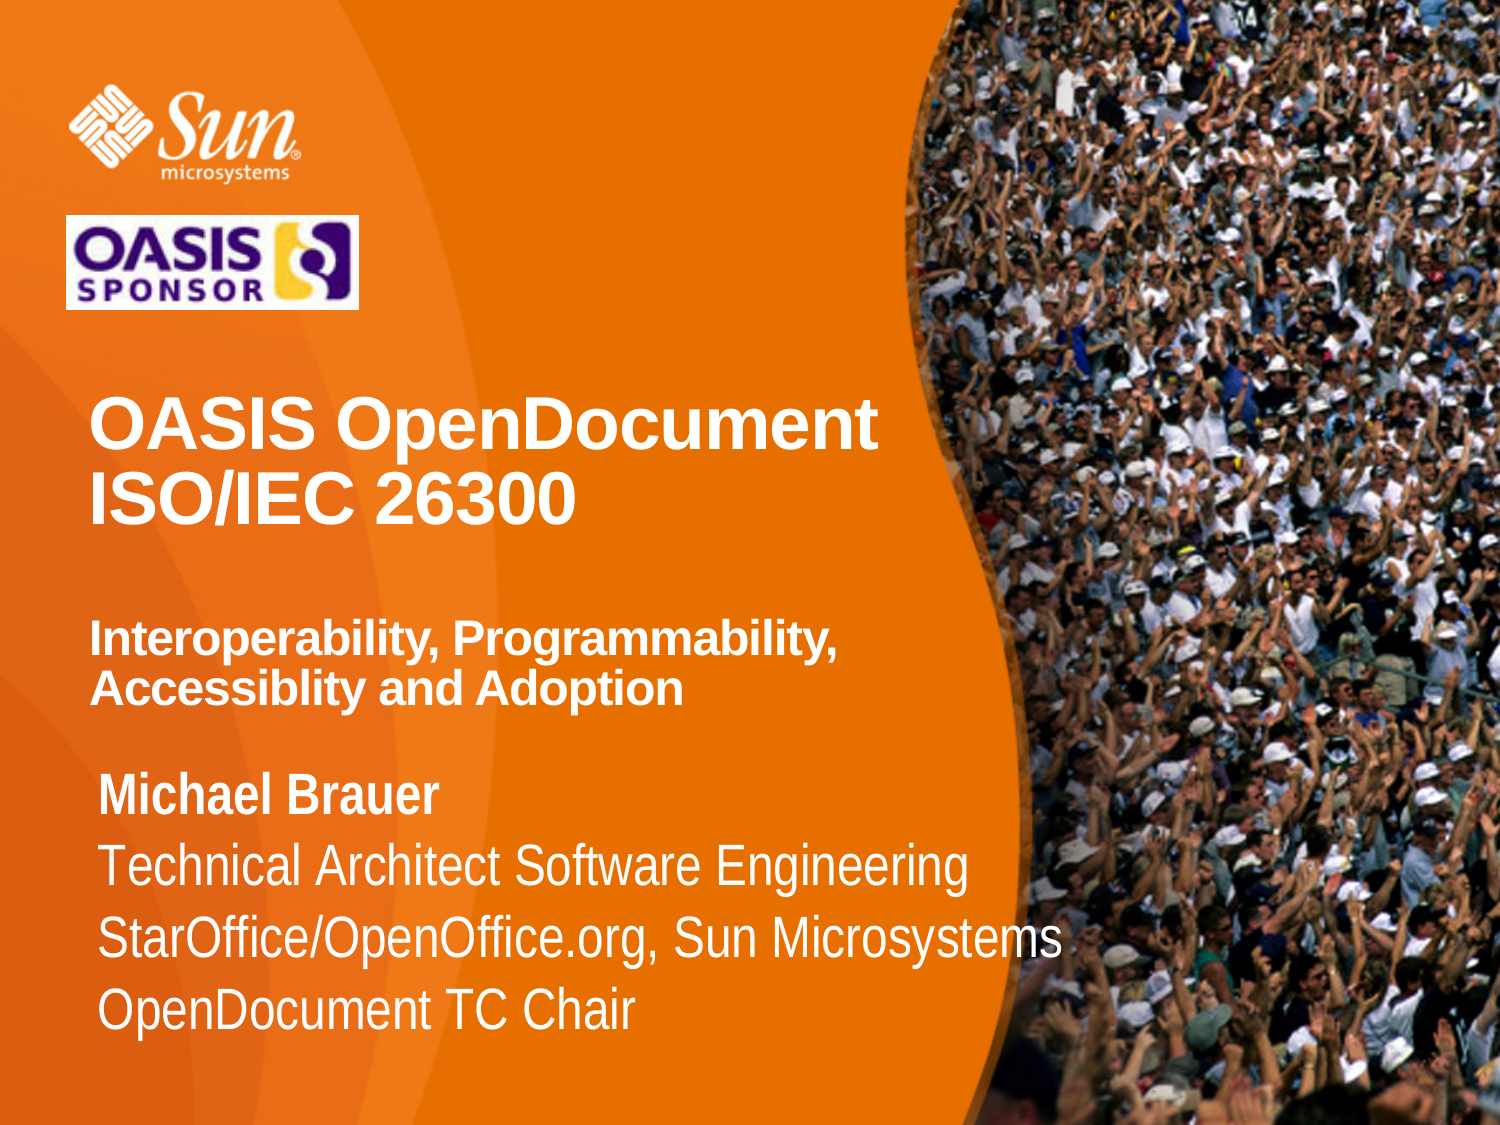

# OASIS OpenDocument ISO/IEC 26300 Interoperability, Programmability, Accessiblity and Adoption
Michael Brauer
Technical Architect Software Engineering
StarOffice/OpenOffice.org, Sun Microsystems
OpenDocument TC Chair